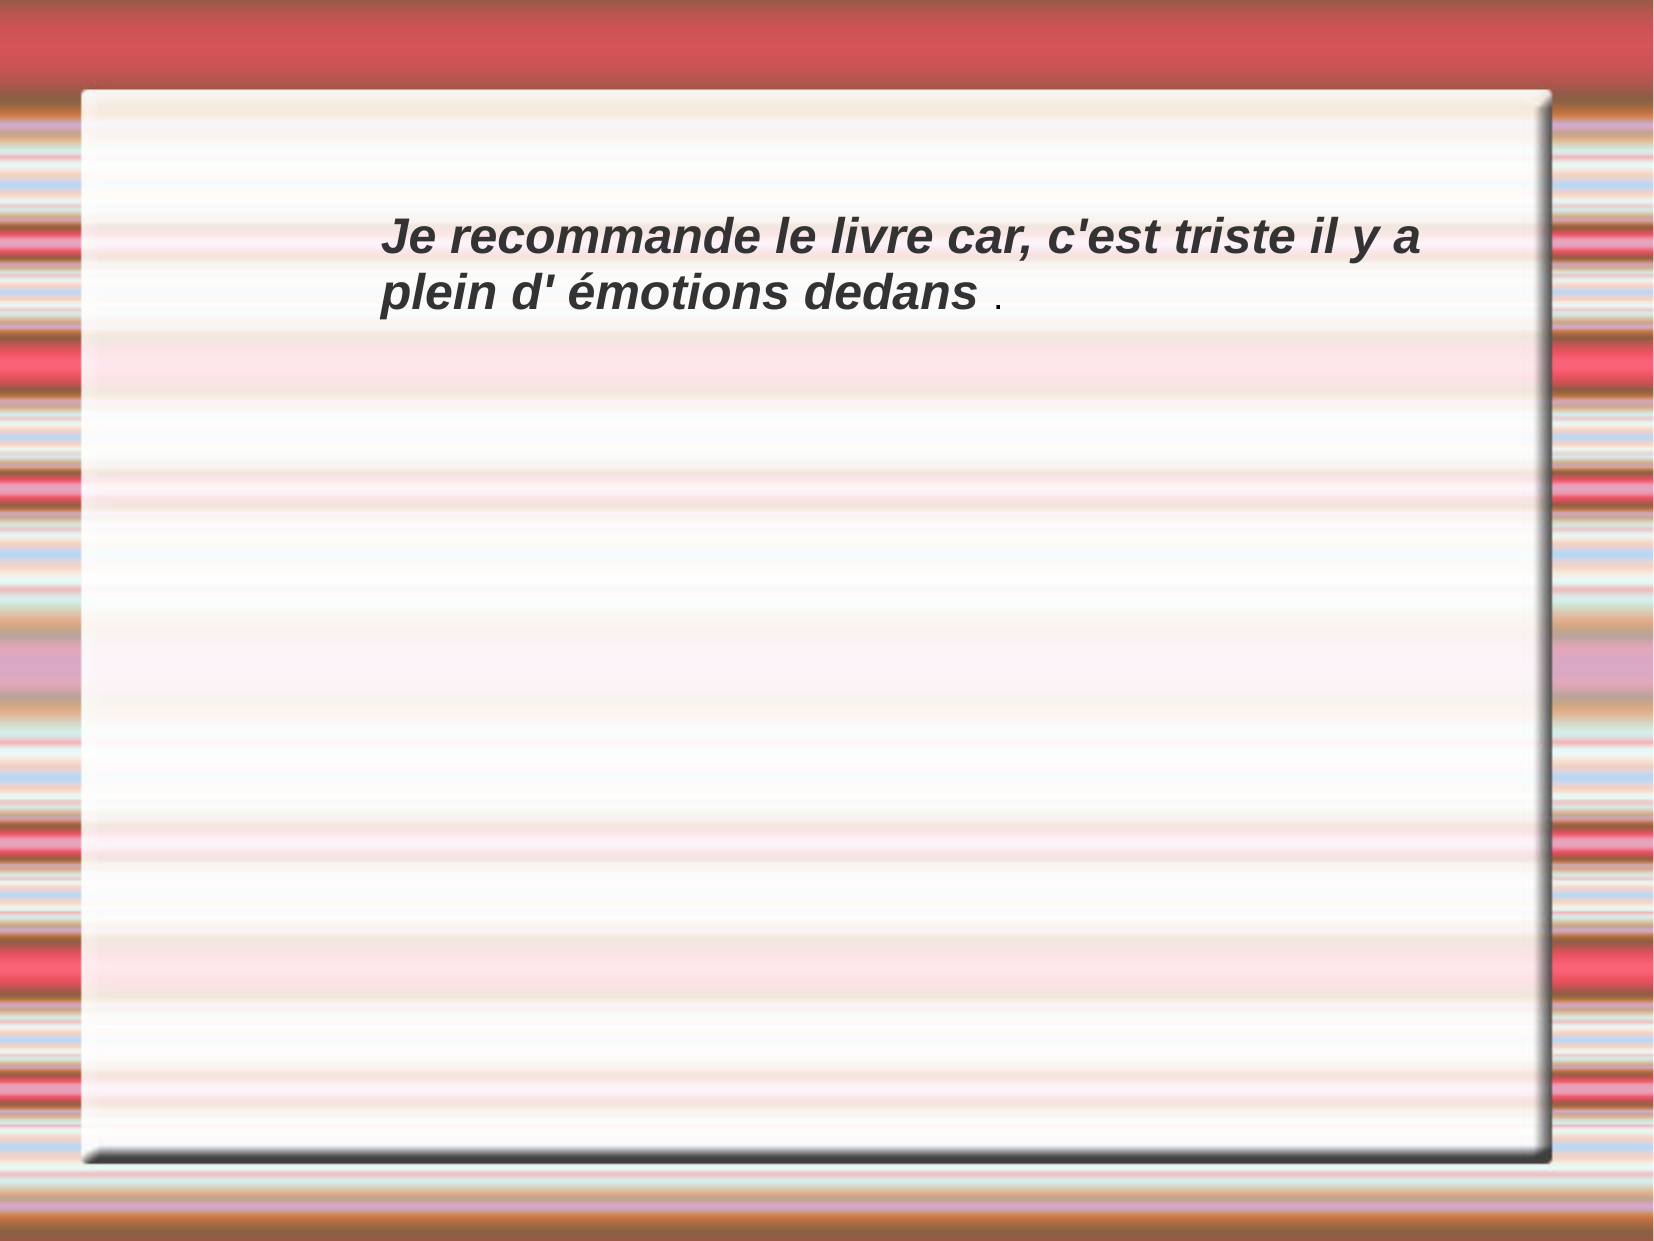

Je recommande le livre car, c'est triste il y a plein d' émotions dedans .